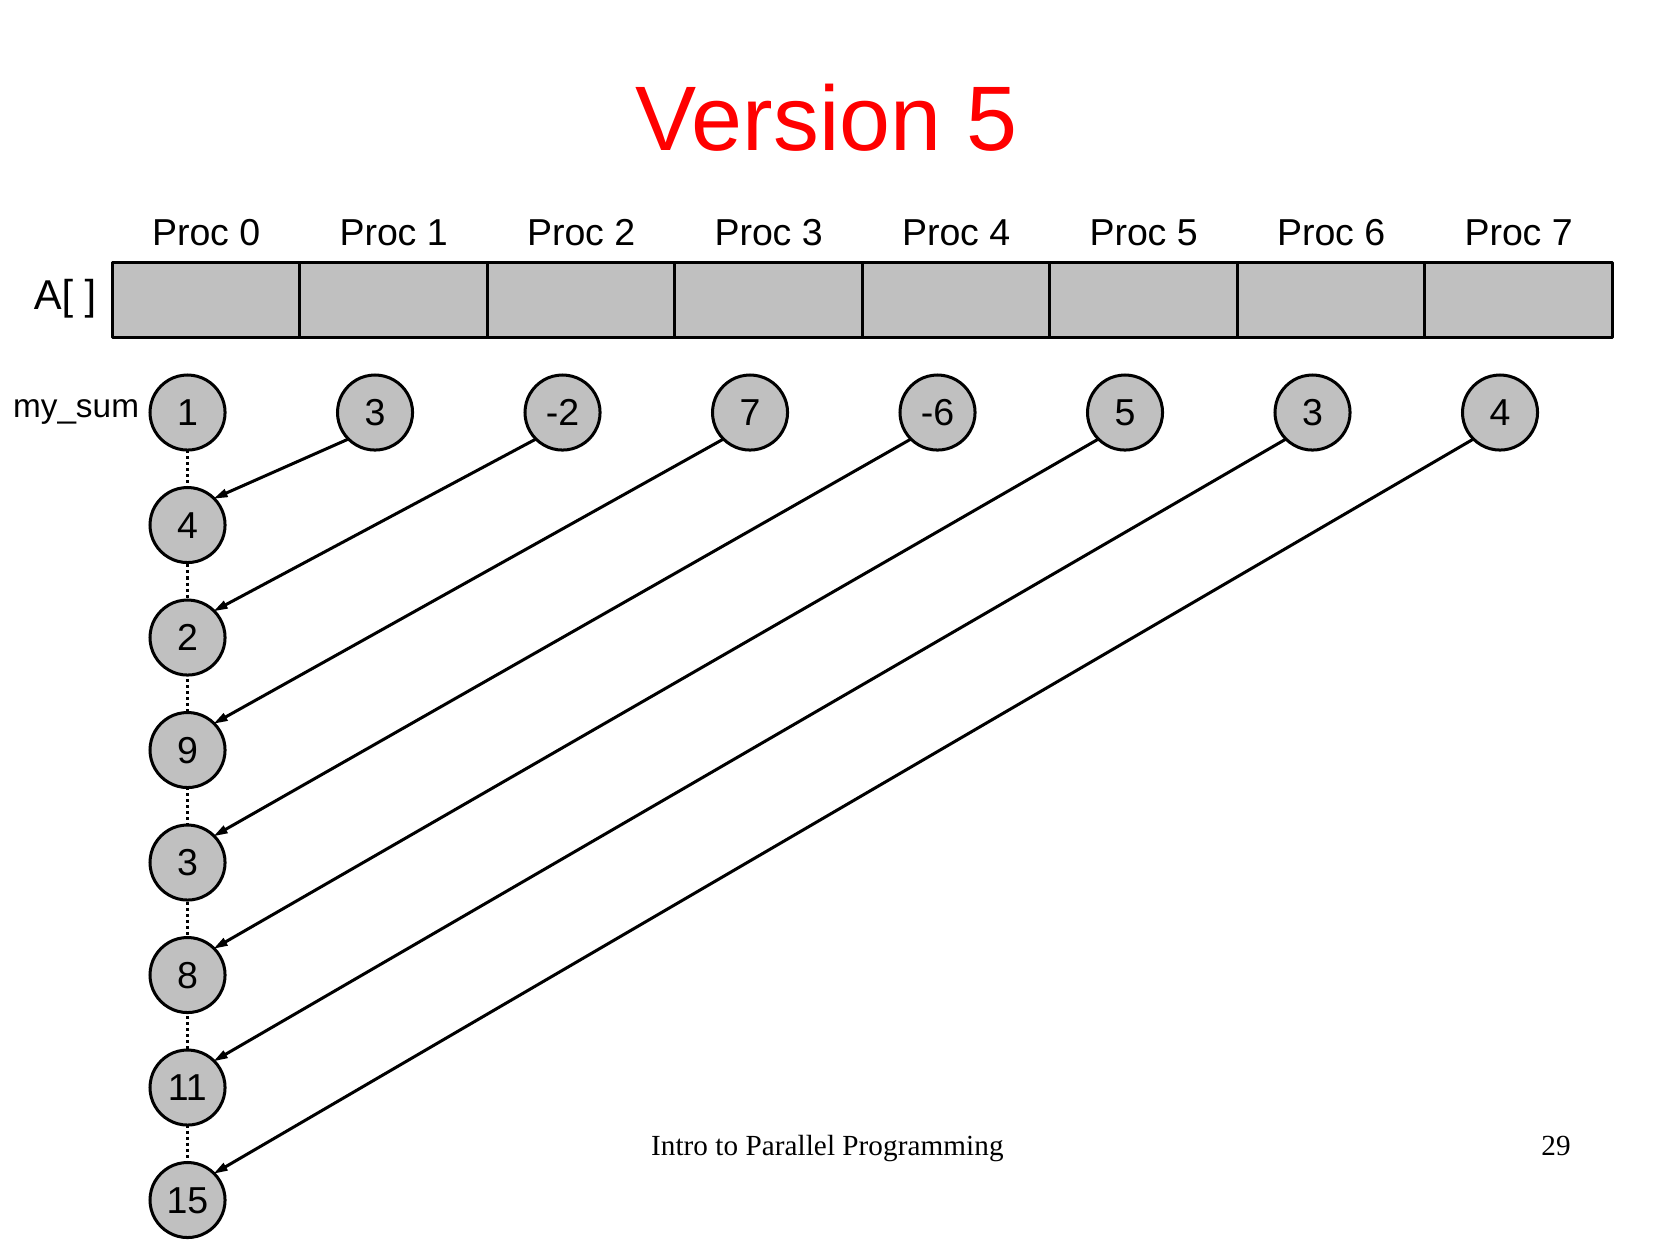

# Version 5
Proc 0
Proc 1
Proc 2
Proc 3
Proc 4
Proc 5
Proc 6
Proc 7
A[ ]
1
3
-2
7
-6
5
3
4
my_sum
4
2
9
3
8
11
Intro to Parallel Programming
29
15